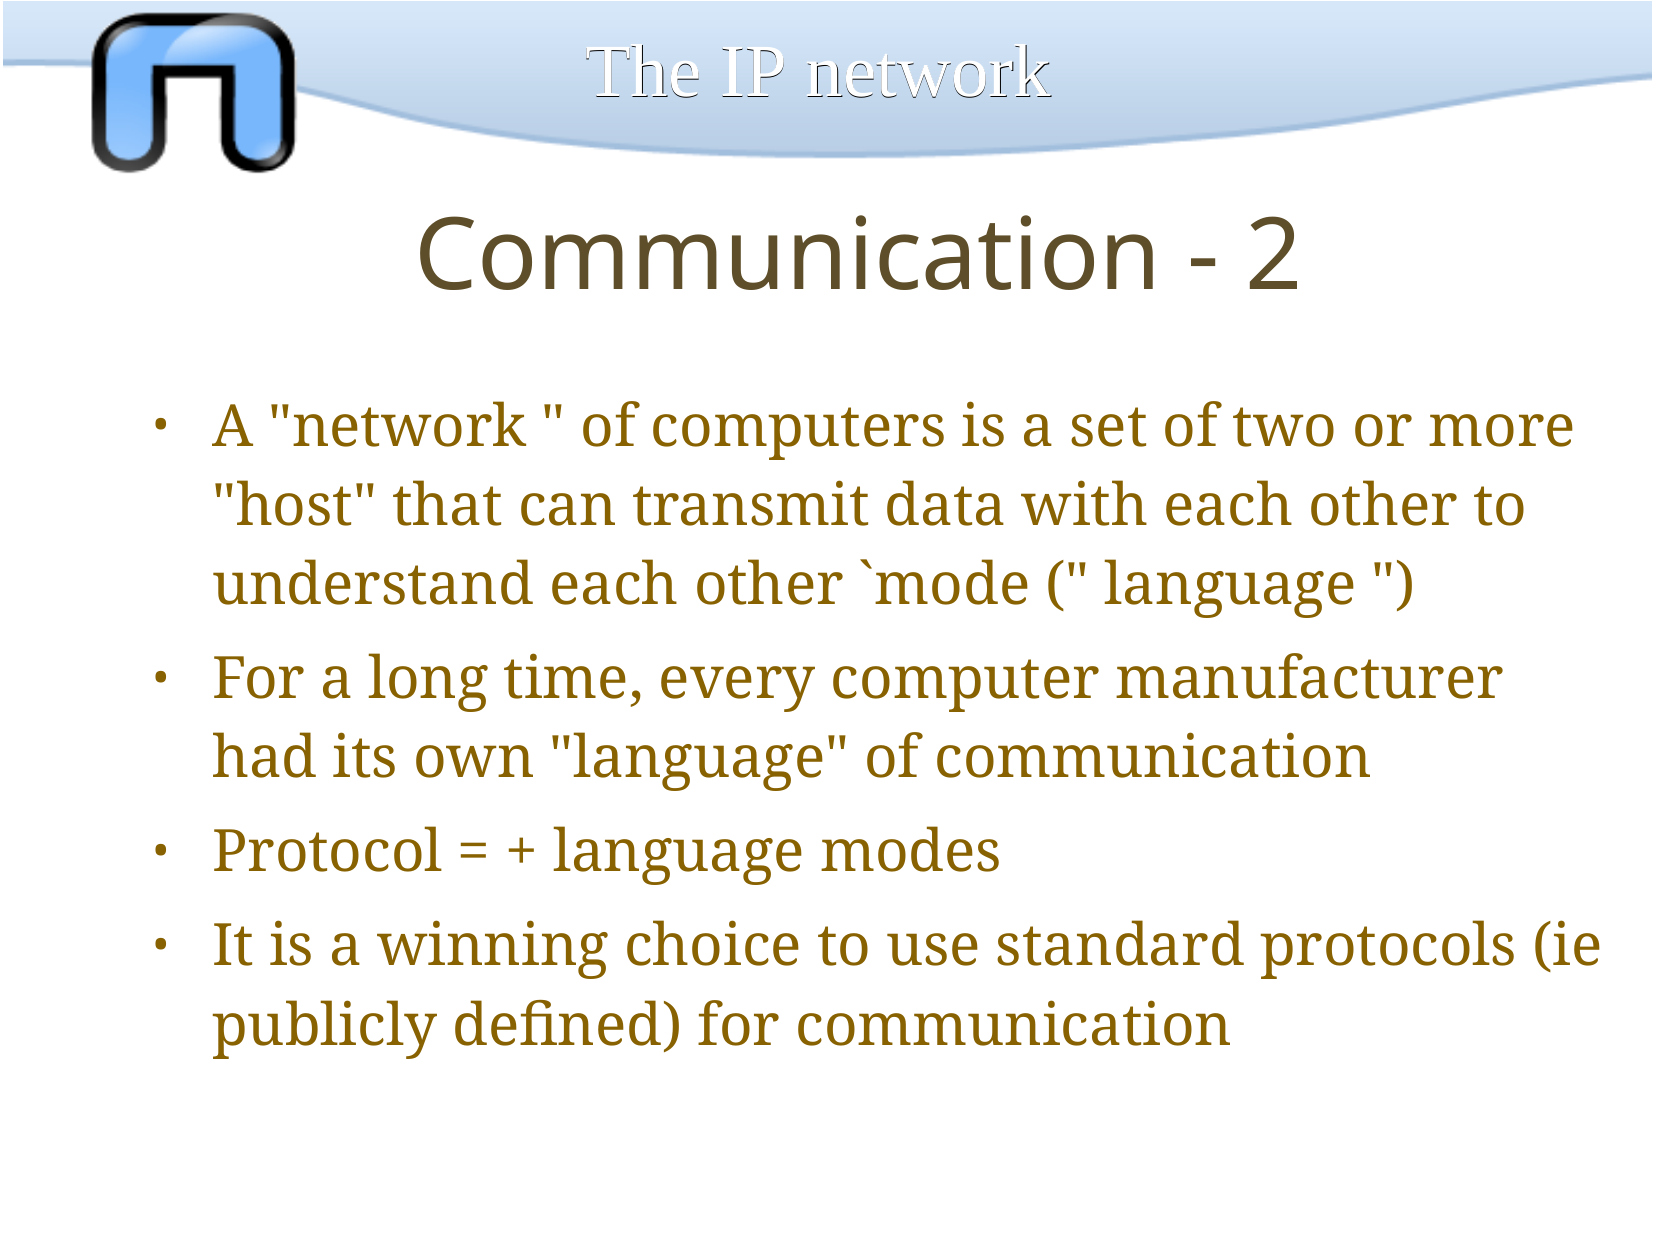

The IP network
Communication - 2
# A "network " of computers is a set of two or more "host" that can transmit data with each other to understand each other `mode (" language ")
For a long time, every computer manufacturer had its own "language" of communication
Protocol = + language modes
It is a winning choice to use standard protocols (ie publicly defined) for communication